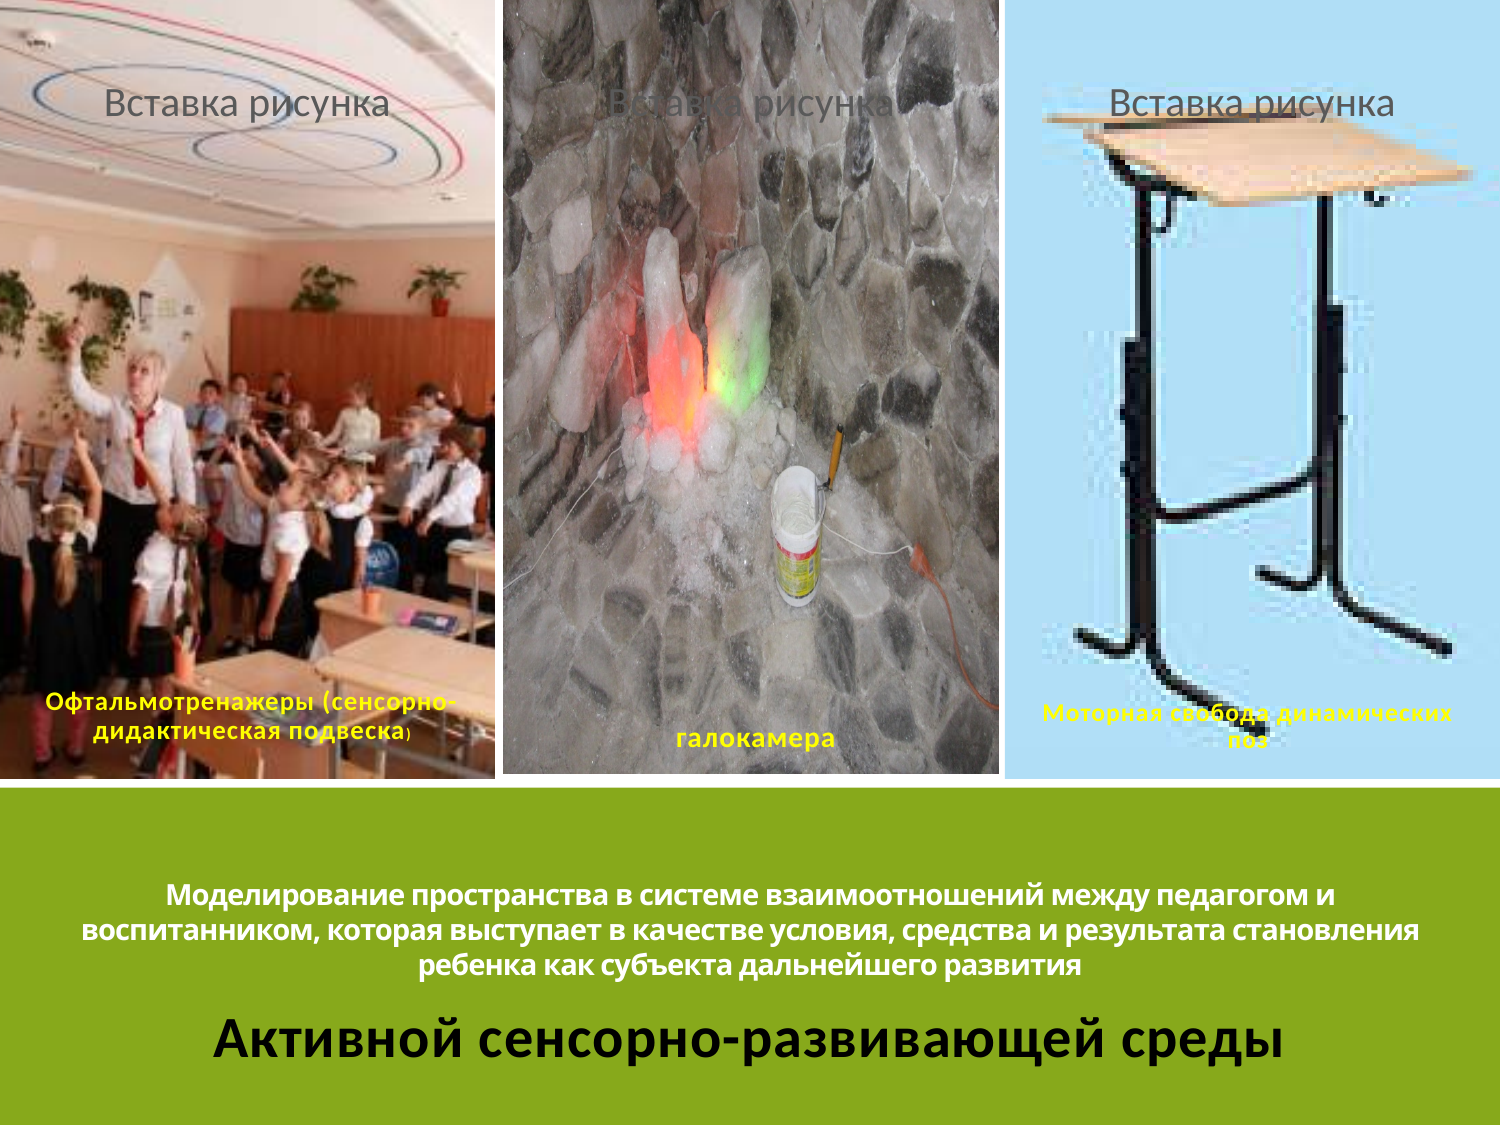

Вставка рисунка
Вставка рисунка
Вставка рисунка
Офтальмотренажеры (сенсорно-дидактическая подвеска)
Моторная свобода динамических поз
галокамера
# Моделирование пространства в системе взаимоотношений между педагогом и воспитанником, которая выступает в качестве условия, средства и результата становления ребенка как субъекта дальнейшего развития
Активной сенсорно-развивающей среды